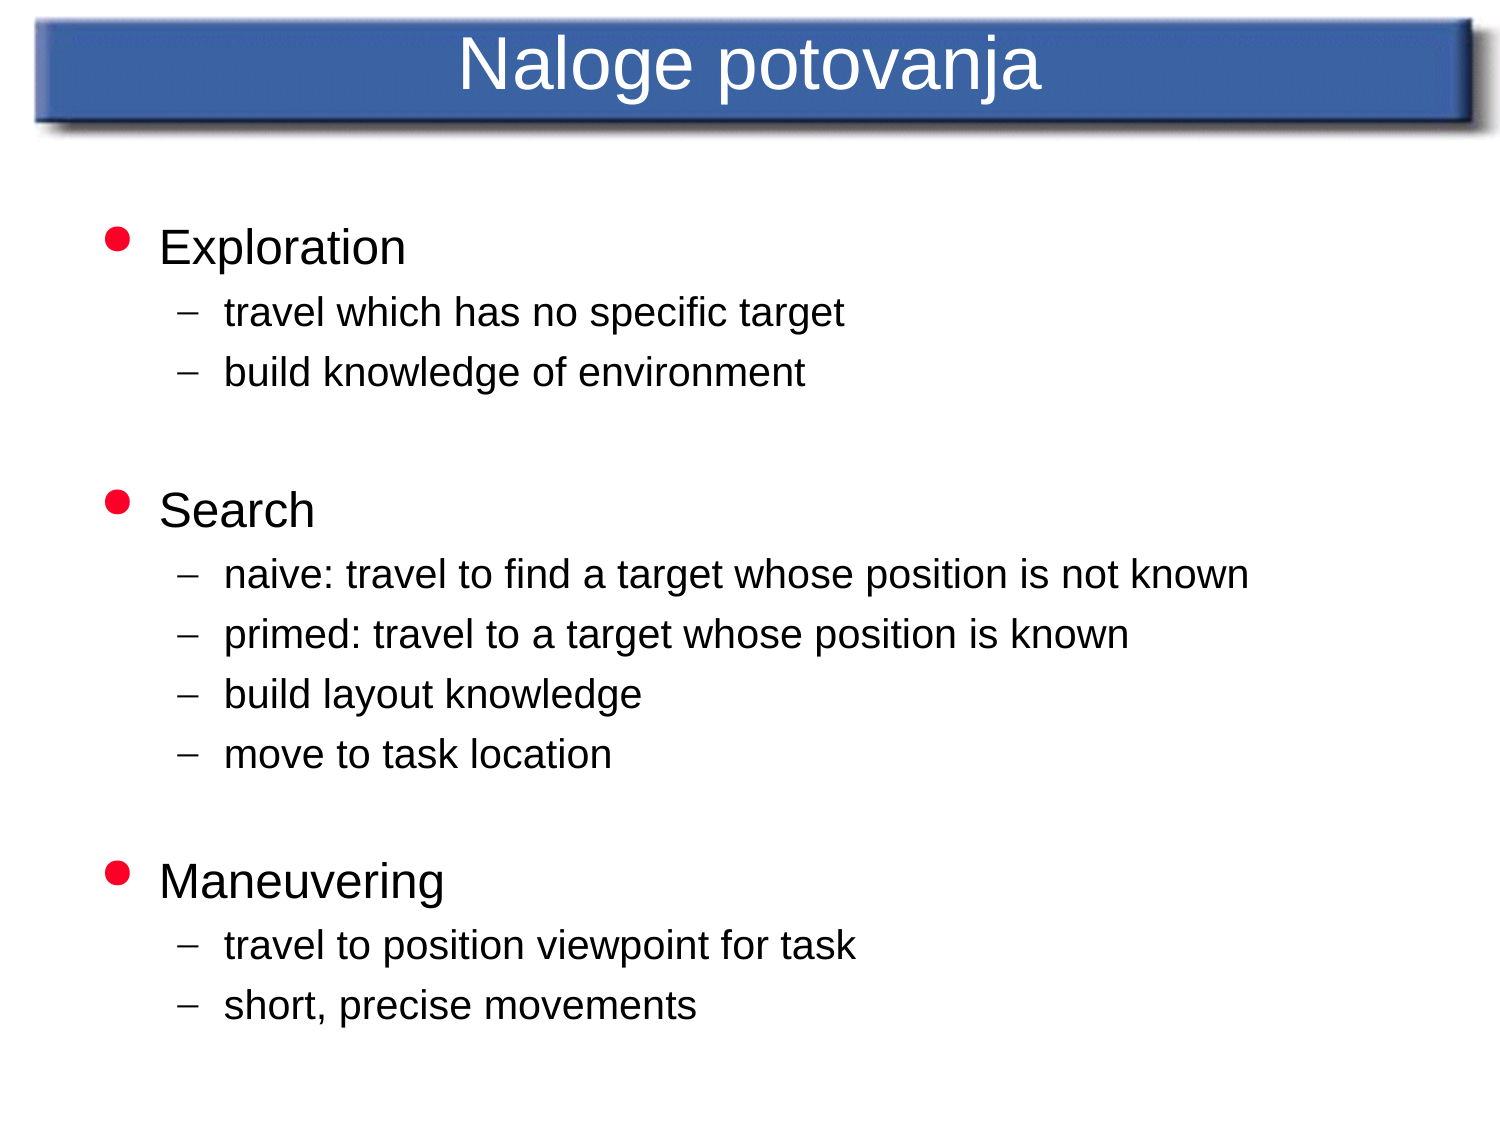

# Naloge potovanja
Exploration
travel which has no specific target
build knowledge of environment
Search
naive: travel to find a target whose position is not known
primed: travel to a target whose position is known
build layout knowledge
move to task location
Maneuvering
travel to position viewpoint for task
short, precise movements